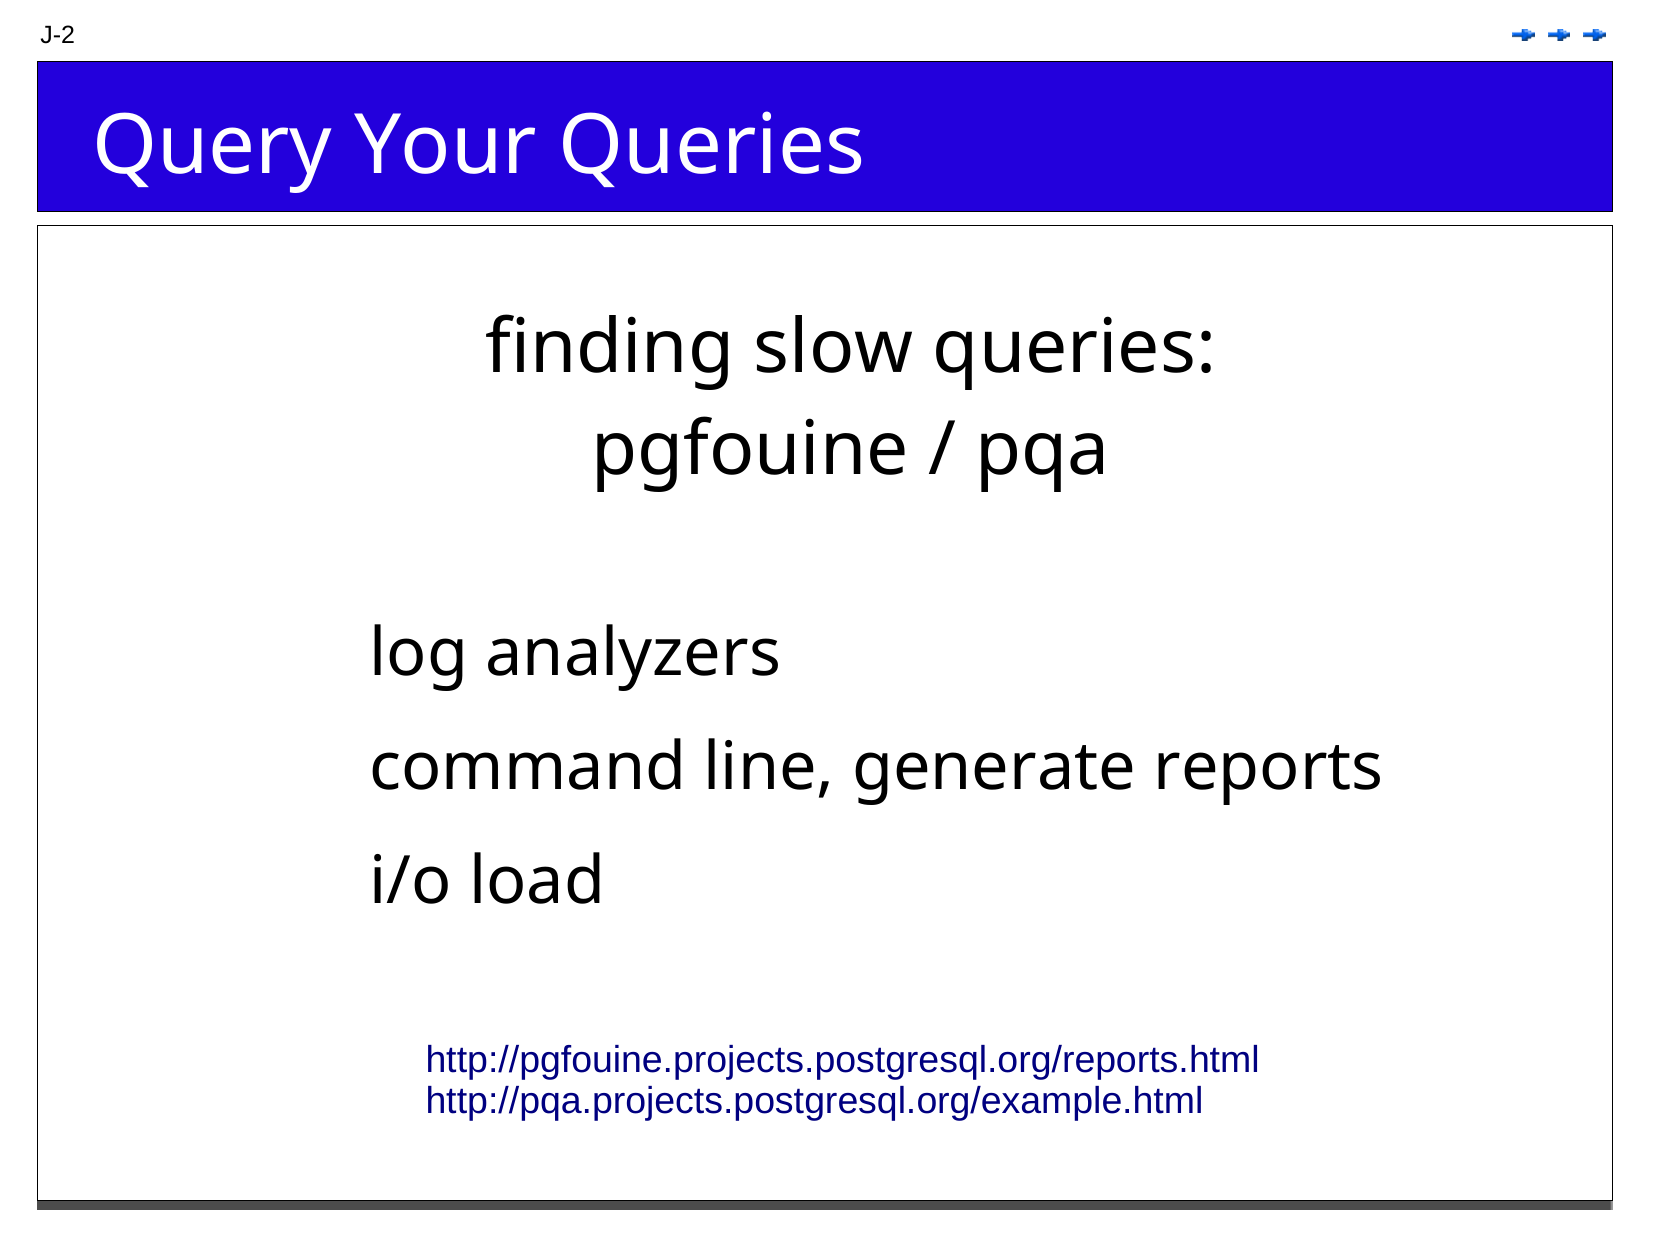

J-2
Query Your Queries
finding slow queries:
pgfouine / pqa
 log analyzers
 command line, generate reports
 i/o load
http://pgfouine.projects.postgresql.org/reports.htmlhttp://pqa.projects.postgresql.org/example.html